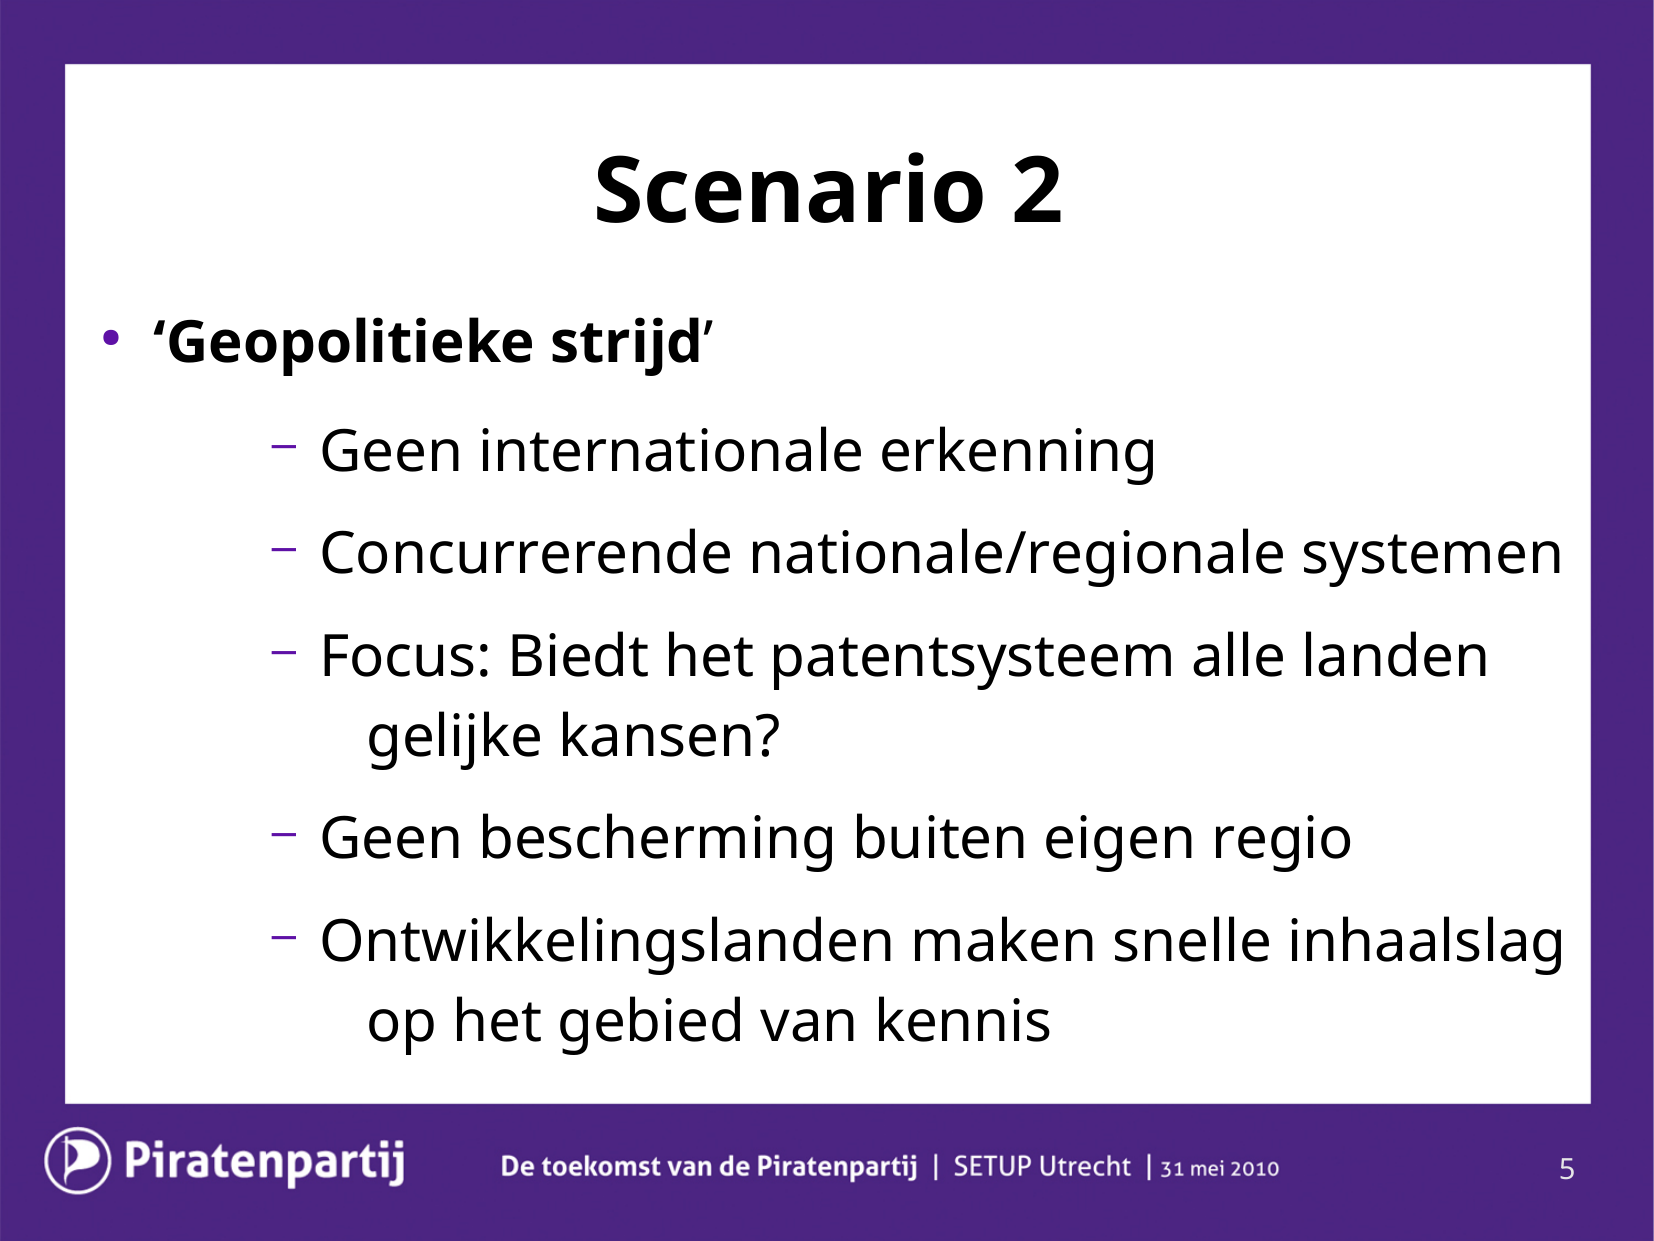

# Scenario 2
‘Geopolitieke strijd’
Geen internationale erkenning
Concurrerende nationale/regionale systemen
Focus: Biedt het patentsysteem alle landen gelijke kansen?
Geen bescherming buiten eigen regio
Ontwikkelingslanden maken snelle inhaalslag op het gebied van kennis
5